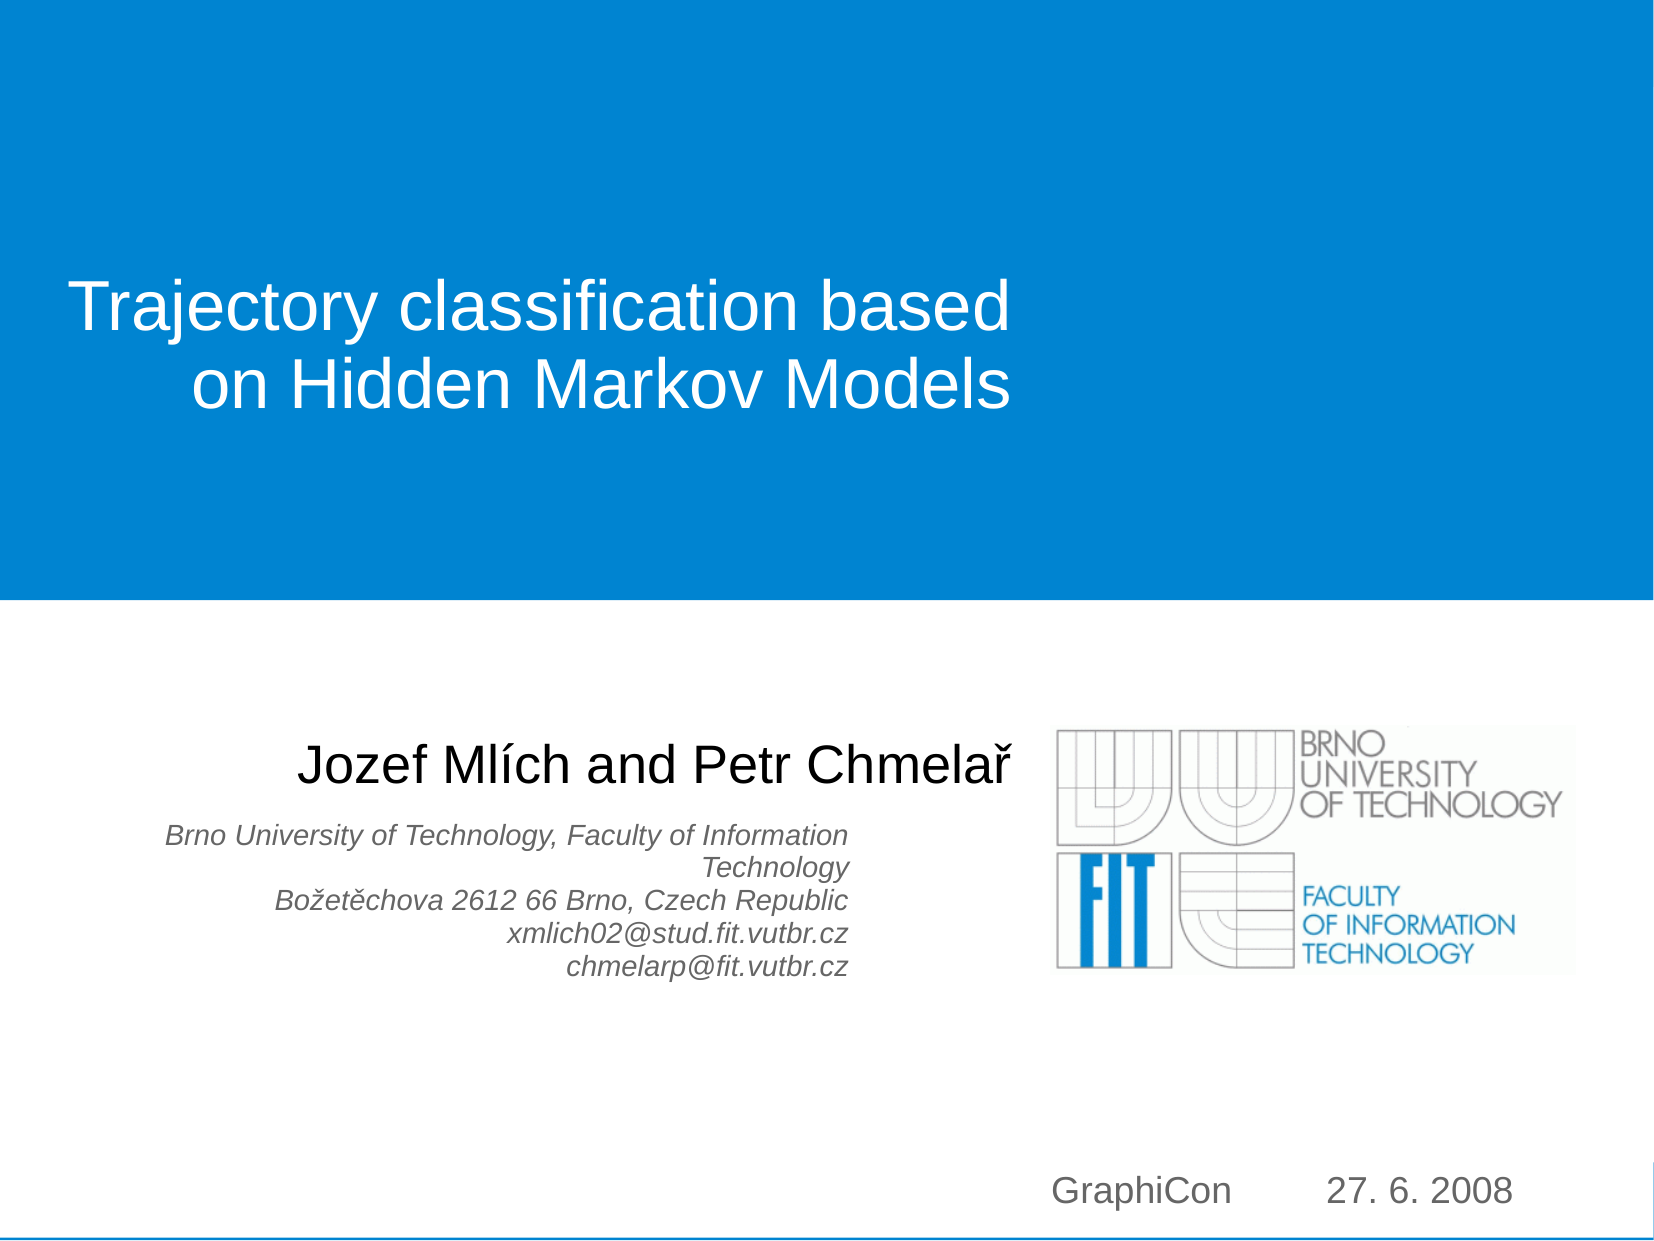

# Trajectory classification based on Hidden Markov Models
Jozef Mlích and Petr Chmelař
Brno University of Technology, Faculty of Information Technology
Božetěchova 2612 66 Brno, Czech Republic
xmlich02@stud.fit.vutbr.cz
chmelarp@fit.vutbr.cz
GraphiCon 27. 6. 2008